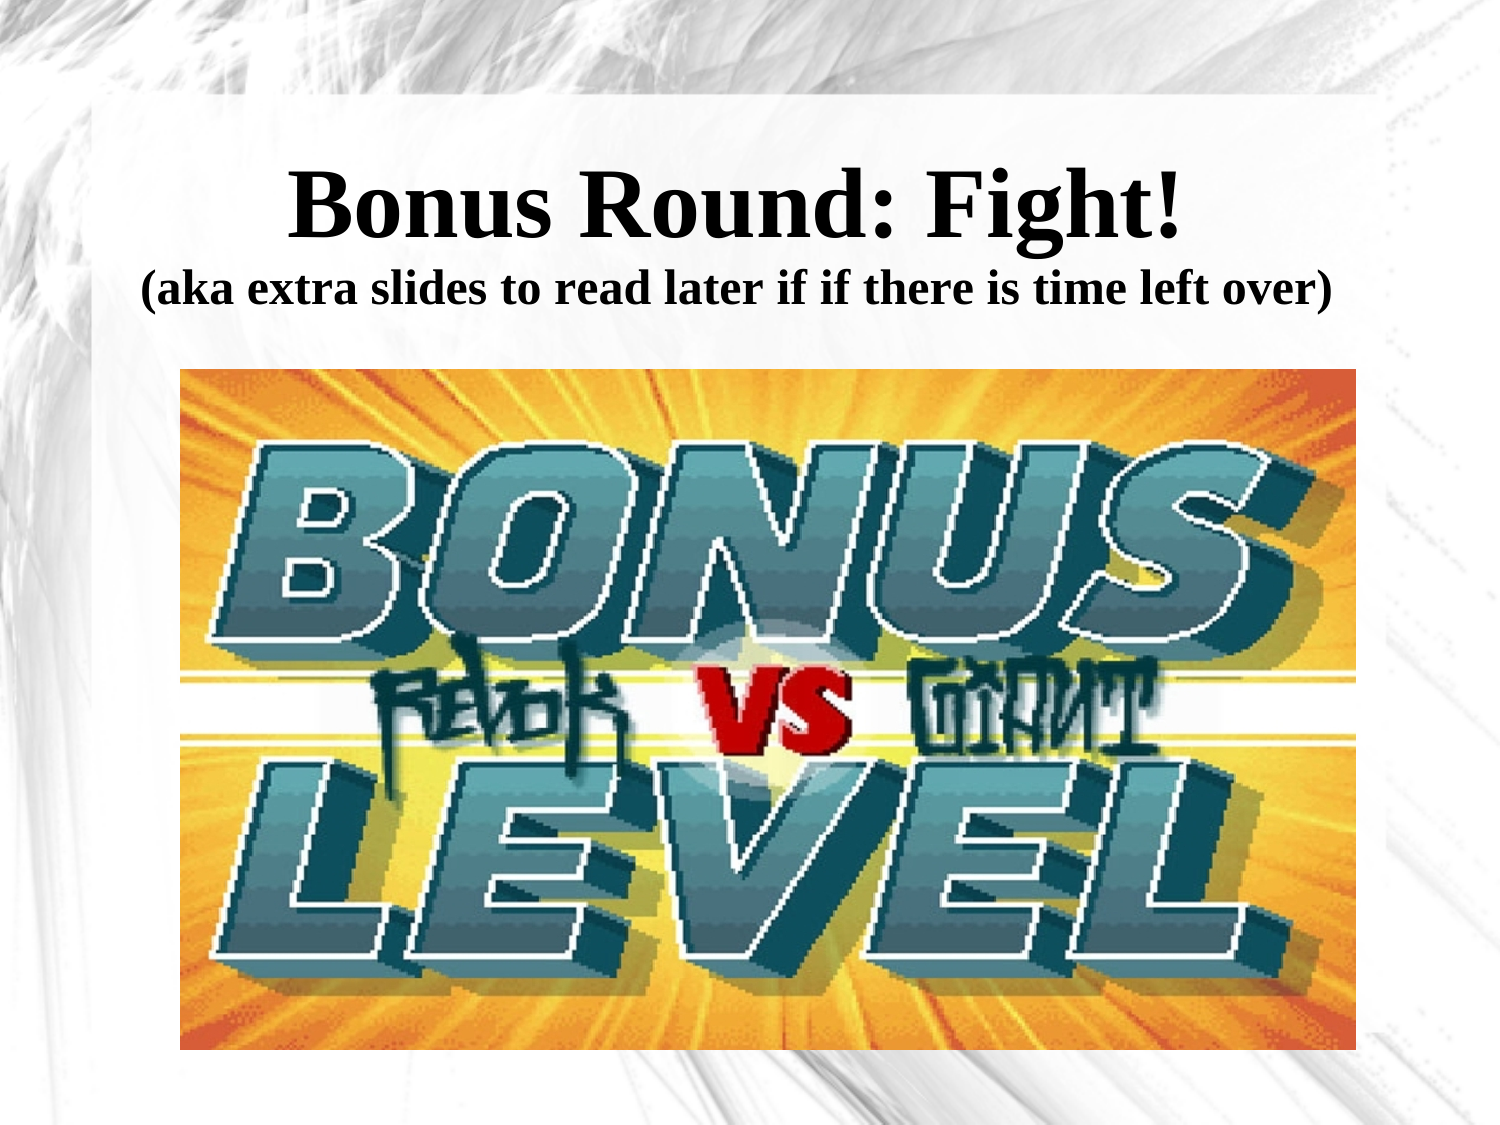

# Bonus Round: Fight! (aka extra slides to read later if if there is time left over)